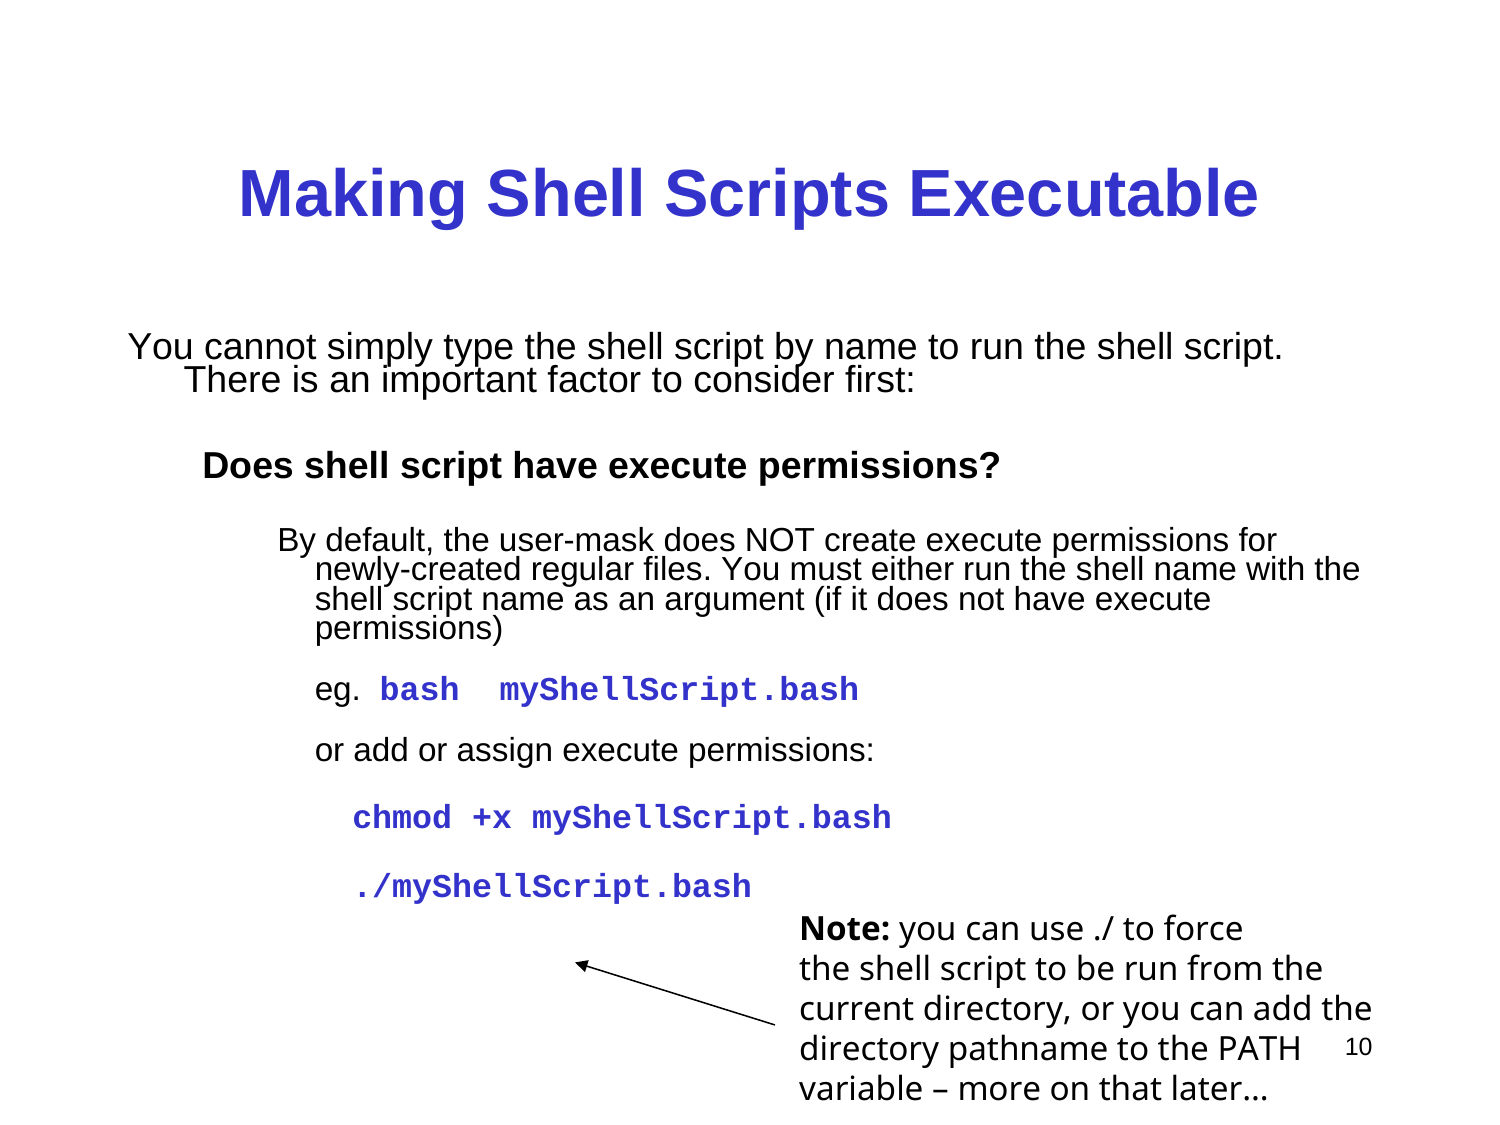

# Making Shell Scripts Executable
You cannot simply type the shell script by name to run the shell script. There is an important factor to consider first:
Does shell script have execute permissions?
By default, the user-mask does NOT create execute permissions for newly-created regular files. You must either run the shell name with the shell script name as an argument (if it does not have execute permissions)
eg. bash myShellScript.bash
or add or assign execute permissions:
chmod +x myShellScript.bash
./myShellScript.bash
Note: you can use ./ to force
the shell script to be run from the
current directory, or you can add the
directory pathname to the PATH
variable – more on that later…
10